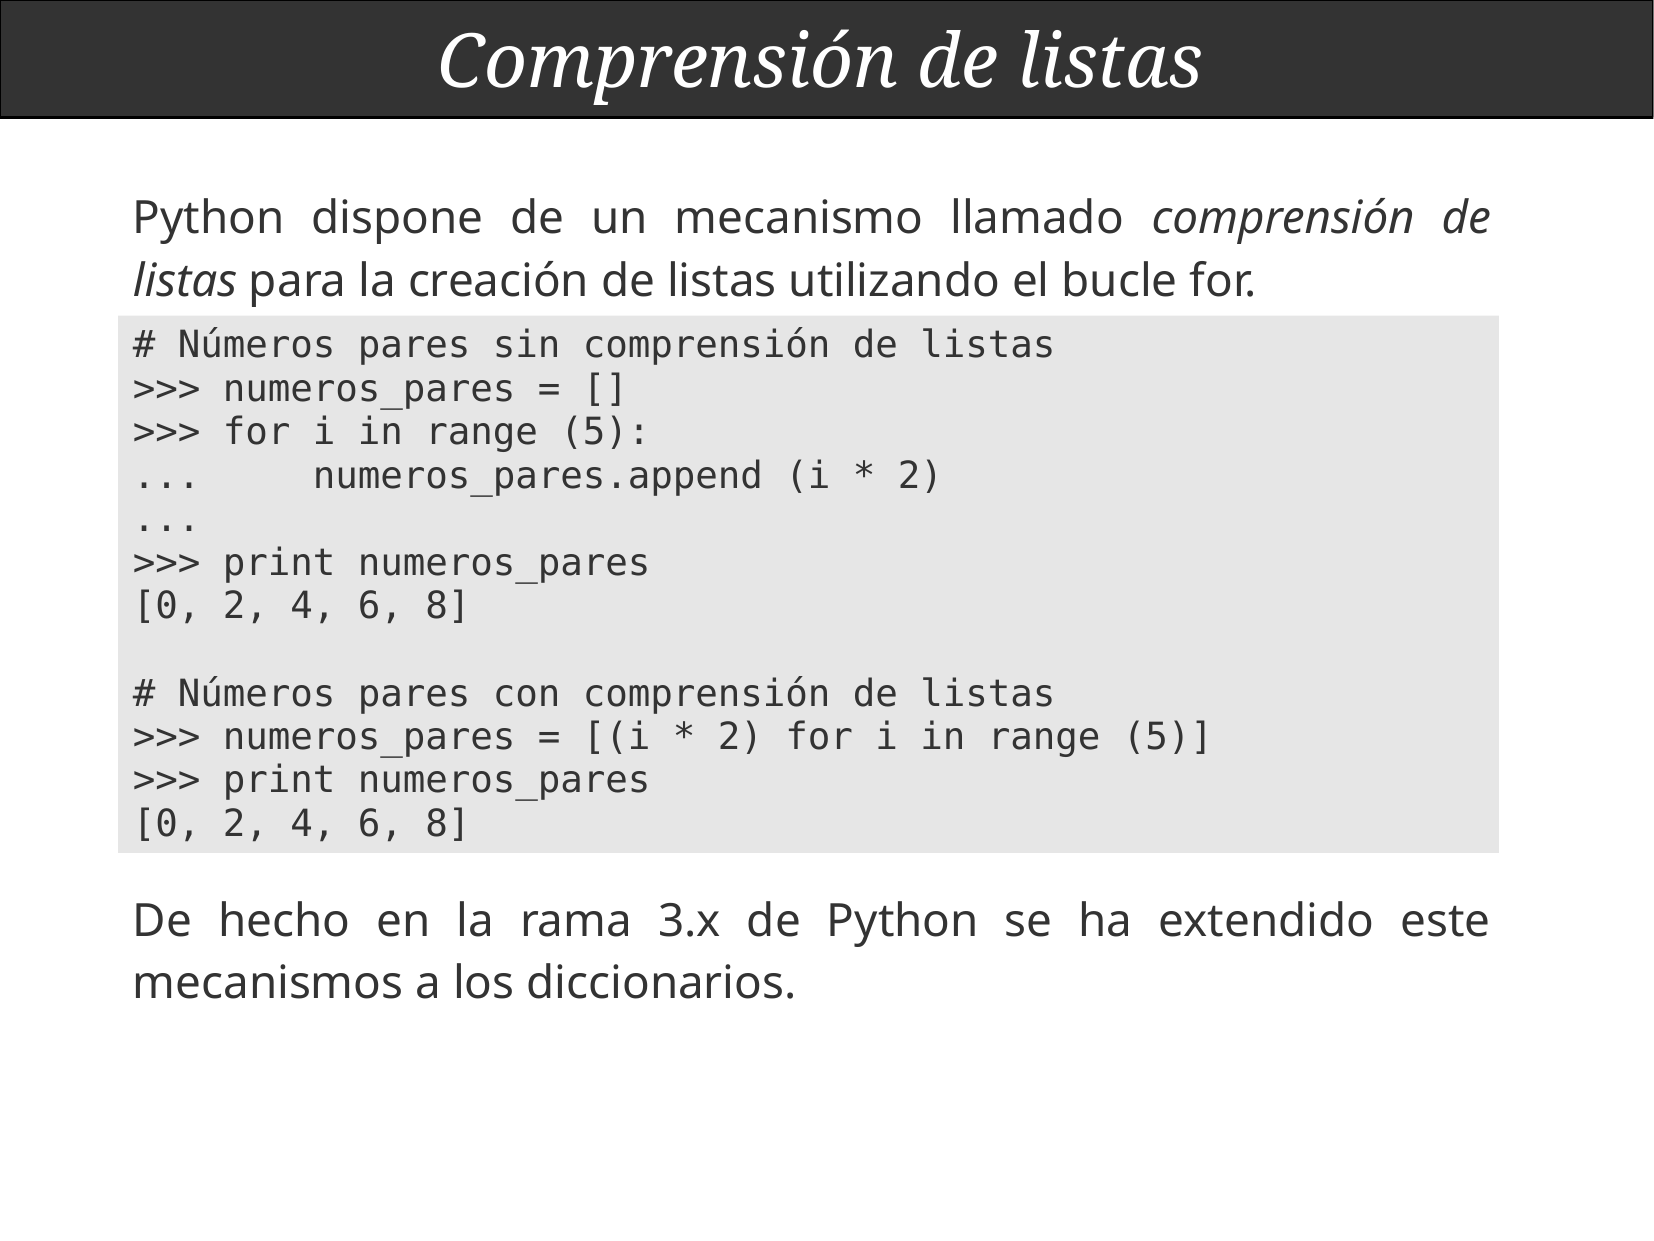

Comprensión de listas
Python dispone de un mecanismo llamado comprensión de listas para la creación de listas utilizando el bucle for.
# Números pares sin comprensión de listas
>>> numeros_pares = []
>>> for i in range (5):
... numeros_pares.append (i * 2)
...
>>> print numeros_pares
[0, 2, 4, 6, 8]
# Números pares con comprensión de listas
>>> numeros_pares = [(i * 2) for i in range (5)]
>>> print numeros_pares
[0, 2, 4, 6, 8]
De hecho en la rama 3.x de Python se ha extendido este mecanismos a los diccionarios.